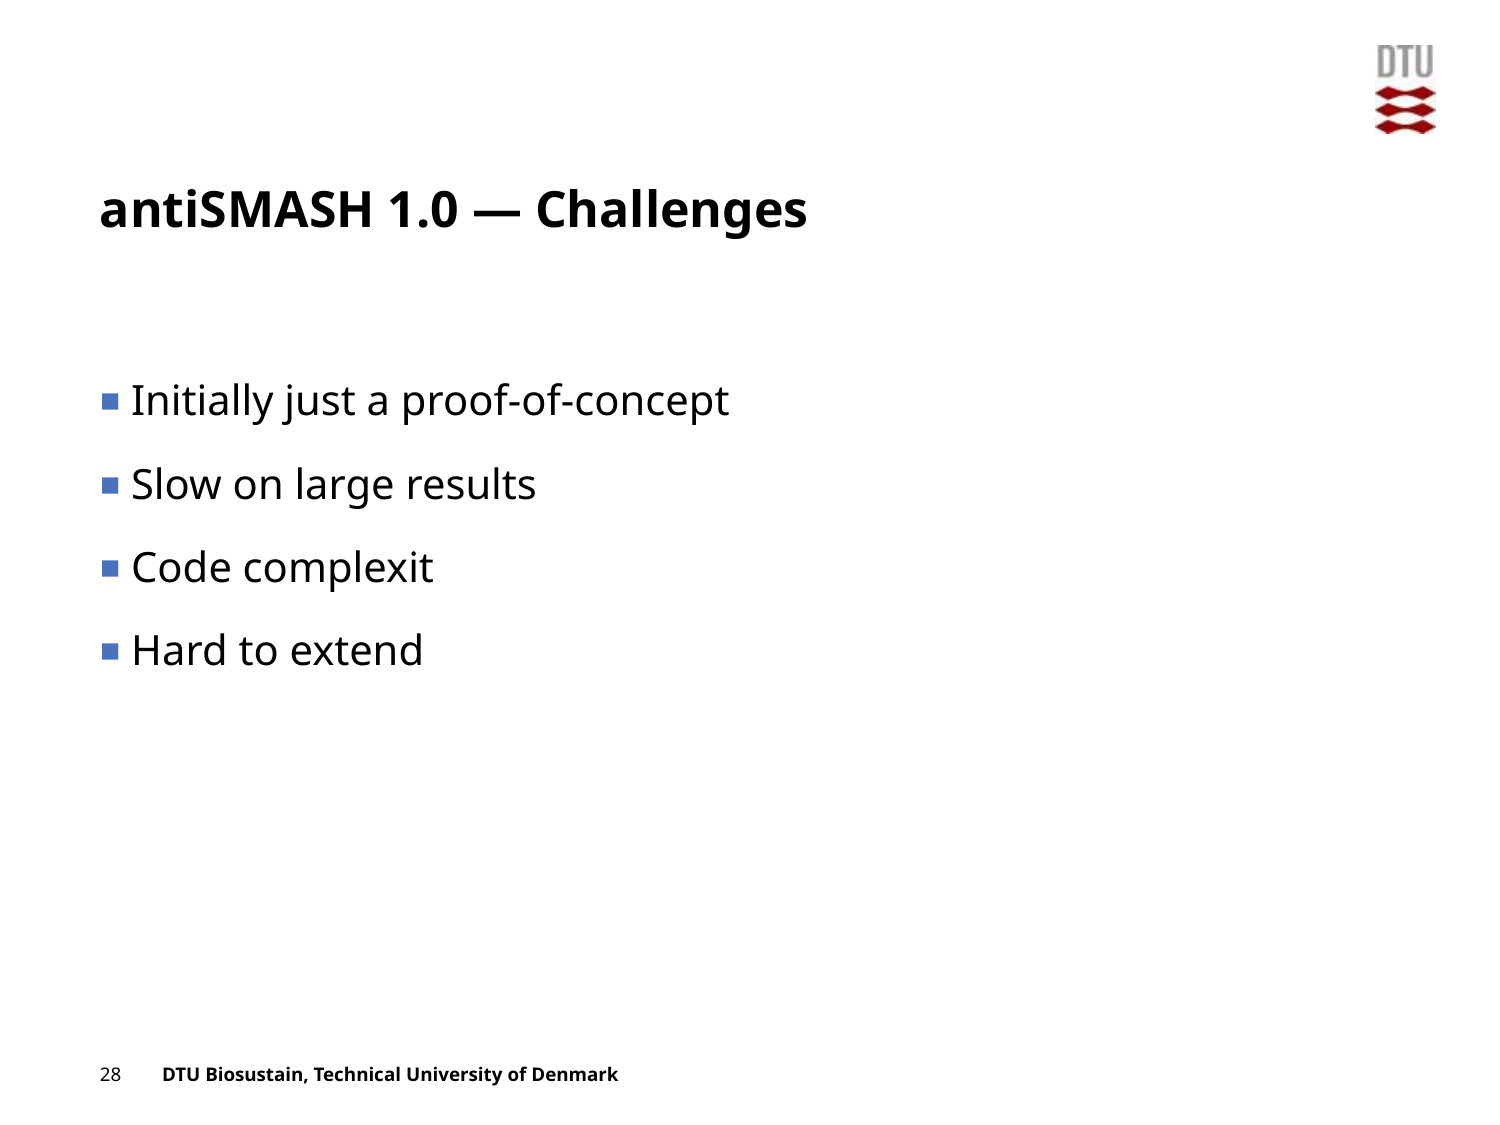

# antiSMASH 1.0 — Challenges
Initially just a proof-of-concept
Slow on large results
Code complexit
Hard to extend